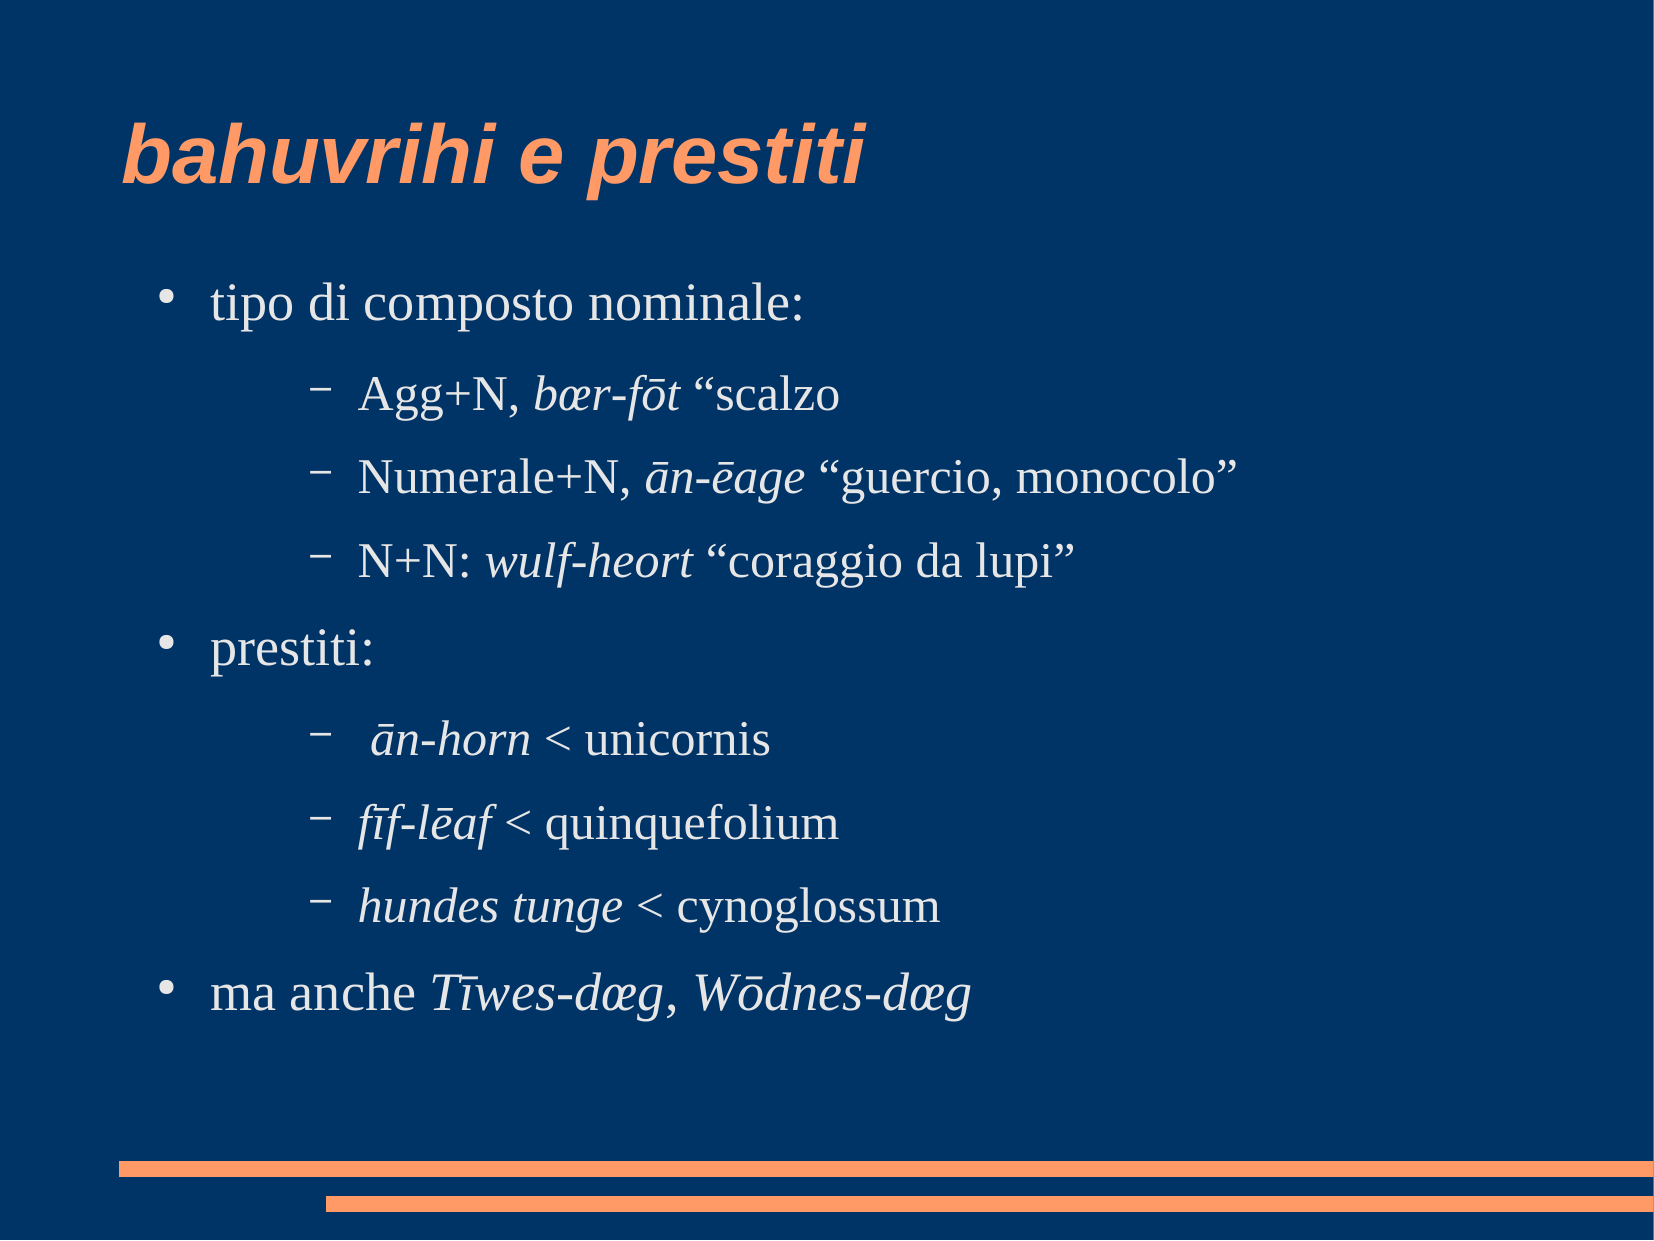

# bahuvrihi e prestiti
tipo di composto nominale:
Agg+N, bœr-fōt “scalzo
Numerale+N, ān-ēage “guercio, monocolo”
N+N: wulf-heort “coraggio da lupi”
prestiti:
 ān-horn < unicornis
fīf-lēaf < quinquefolium
hundes tunge < cynoglossum
ma anche Tīwes-dœg, Wōdnes-dœg